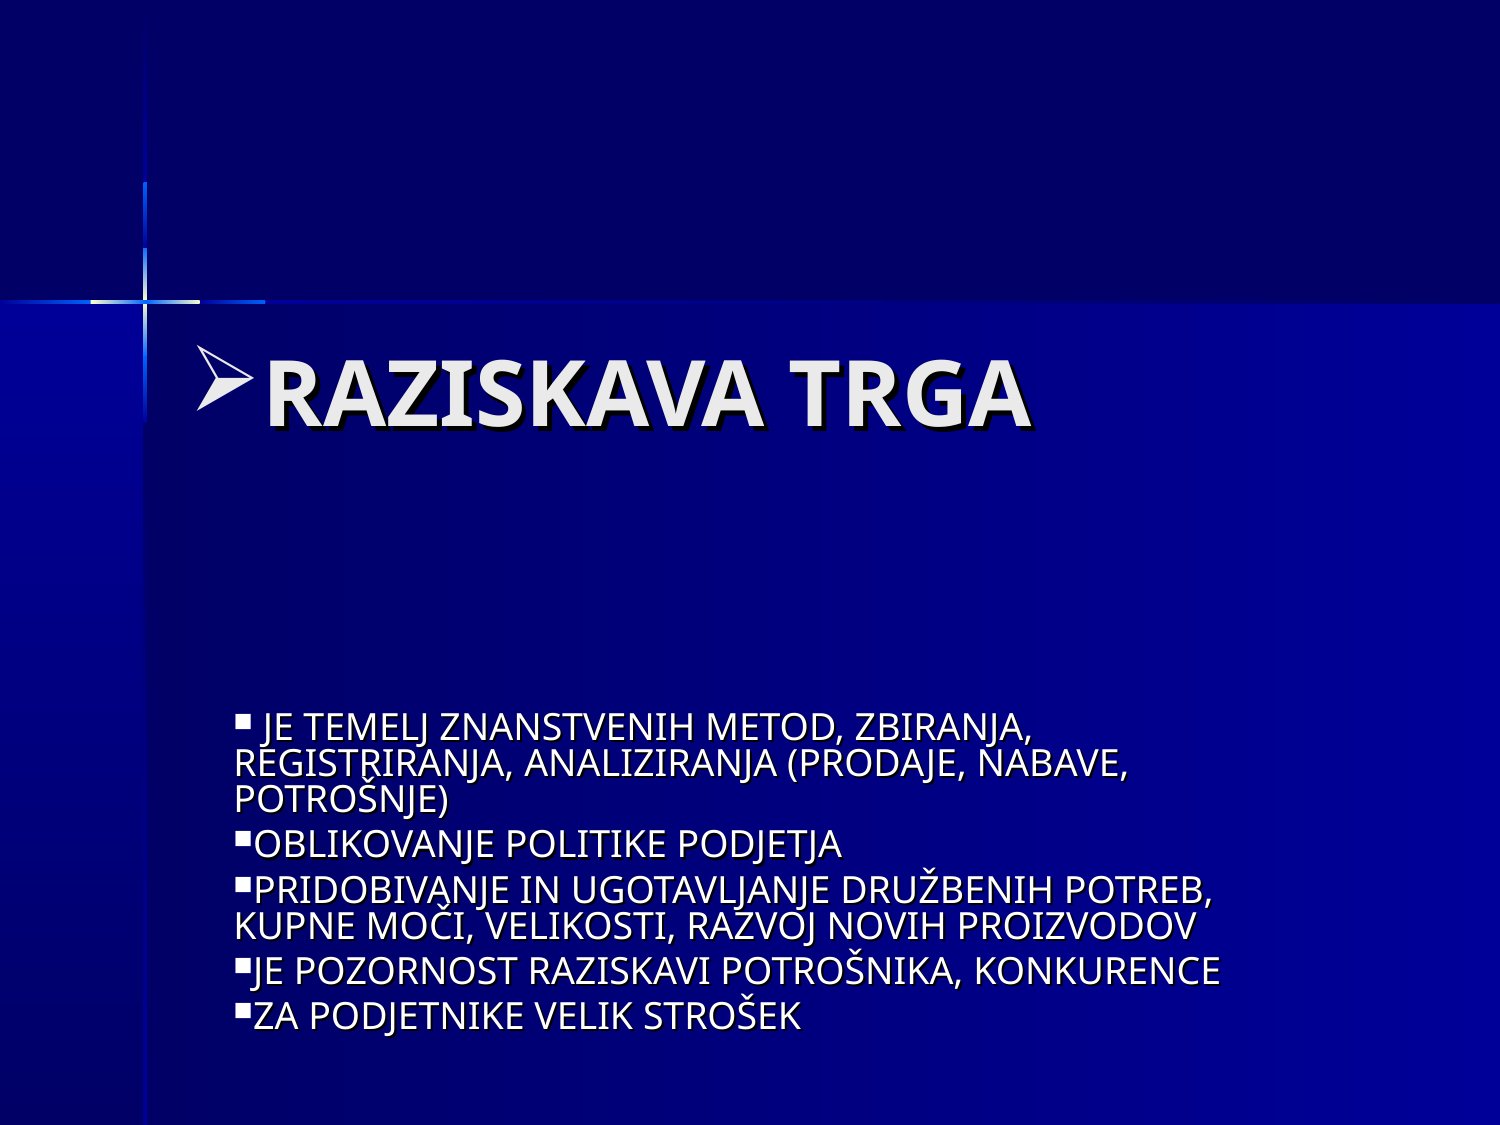

# RAZISKAVA TRGA
 JE TEMELJ ZNANSTVENIH METOD, ZBIRANJA, REGISTRIRANJA, ANALIZIRANJA (PRODAJE, NABAVE, POTROŠNJE)
OBLIKOVANJE POLITIKE PODJETJA
PRIDOBIVANJE IN UGOTAVLJANJE DRUŽBENIH POTREB, KUPNE MOČI, VELIKOSTI, RAZVOJ NOVIH PROIZVODOV
JE POZORNOST RAZISKAVI POTROŠNIKA, KONKURENCE
ZA PODJETNIKE VELIK STROŠEK